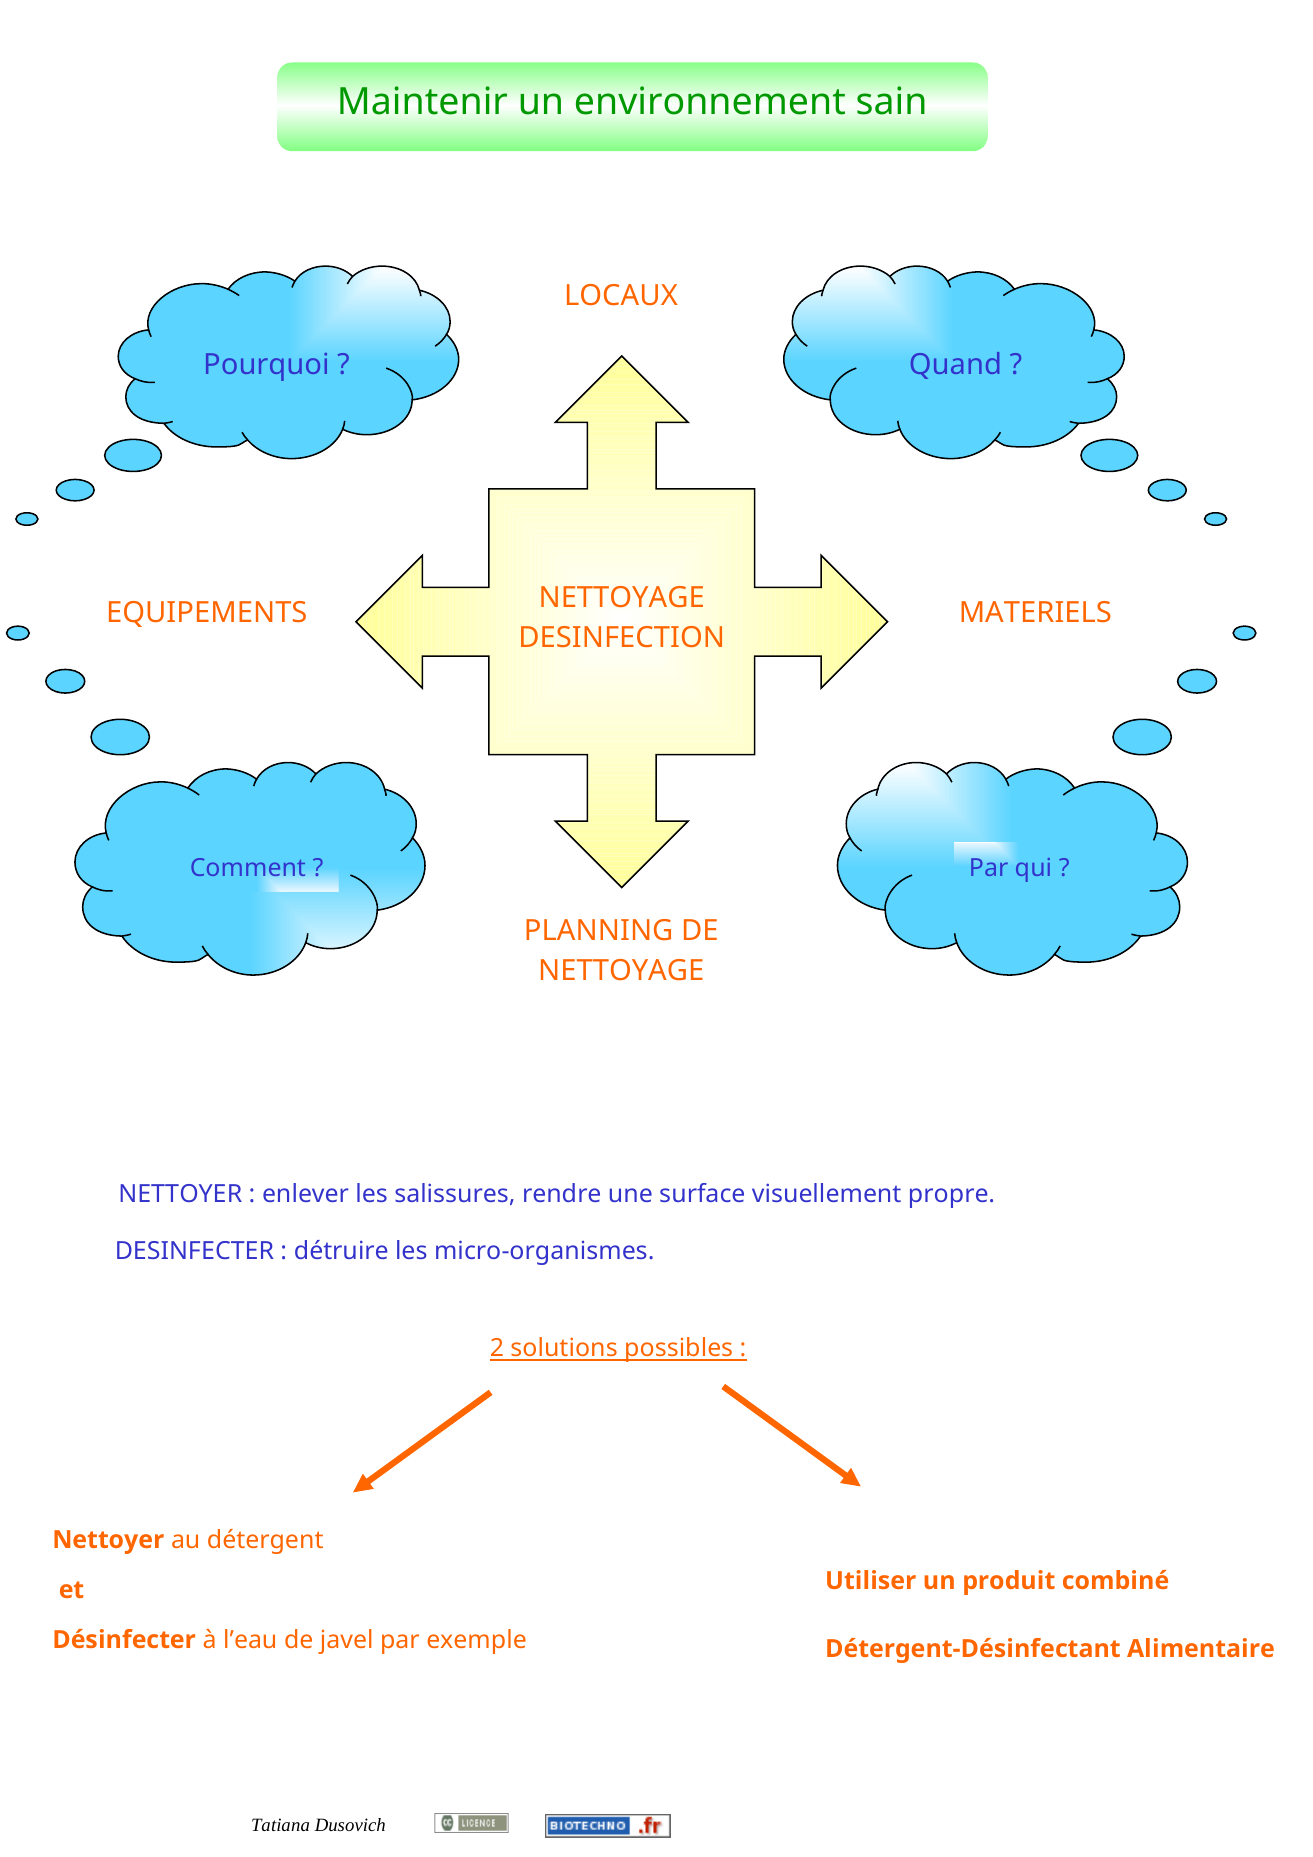

Maintenir un environnement sain
Pourquoi ?
LOCAUX
Quand ?
NETTOYAGE
DESINFECTION
EQUIPEMENTS
MATERIELS
Comment ?
Par qui ?
PLANNING DE NETTOYAGE
NETTOYER : enlever les salissures, rendre une surface visuellement propre.
DESINFECTER : détruire les micro-organismes.
2 solutions possibles :
Utiliser un produit combiné
Détergent-Désinfectant Alimentaire
Nettoyer au détergent
 et
Désinfecter à l’eau de javel par exemple
Tatiana Dusovich